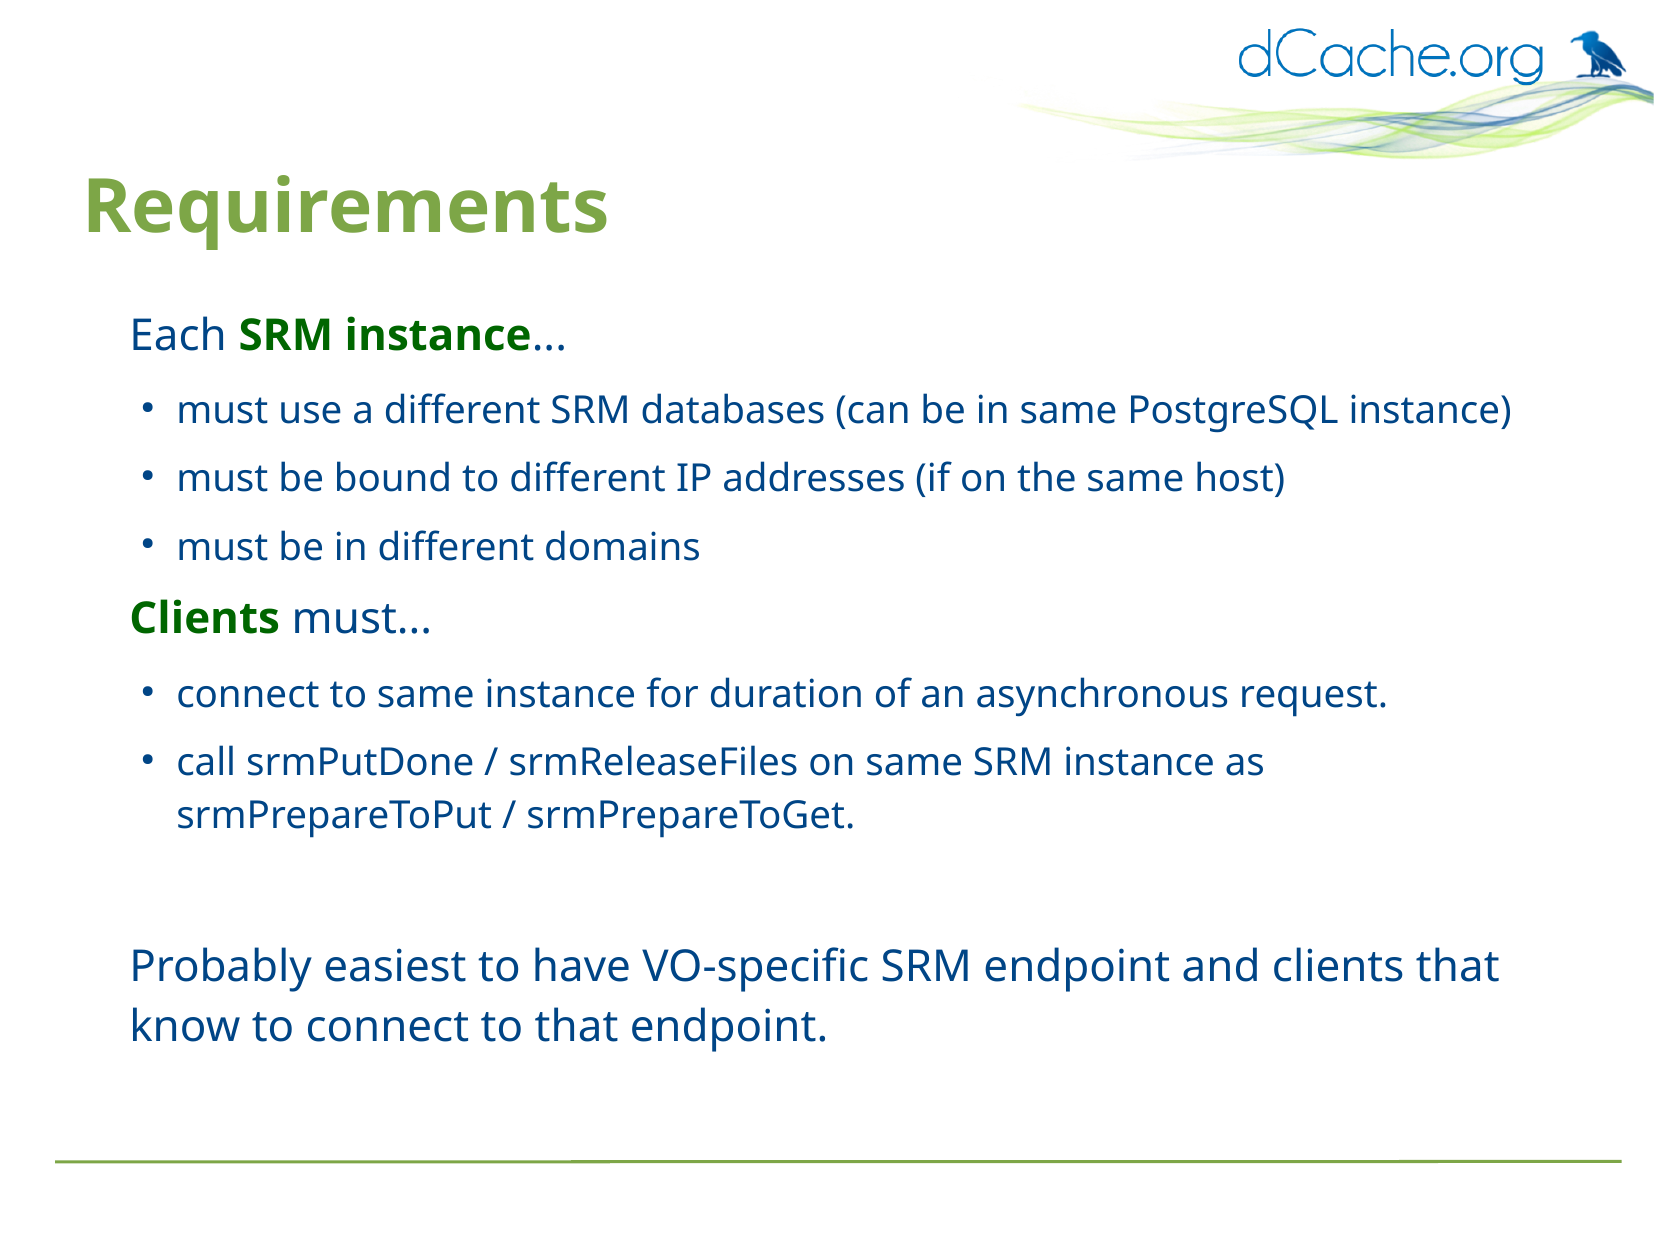

# Requirements
Each SRM instance...
must use a different SRM databases (can be in same PostgreSQL instance)
must be bound to different IP addresses (if on the same host)
must be in different domains
Clients must...
connect to same instance for duration of an asynchronous request.
call srmPutDone / srmReleaseFiles on same SRM instance as srmPrepareToPut / srmPrepareToGet.
Probably easiest to have VO-specific SRM endpoint and clients that know to connect to that endpoint.